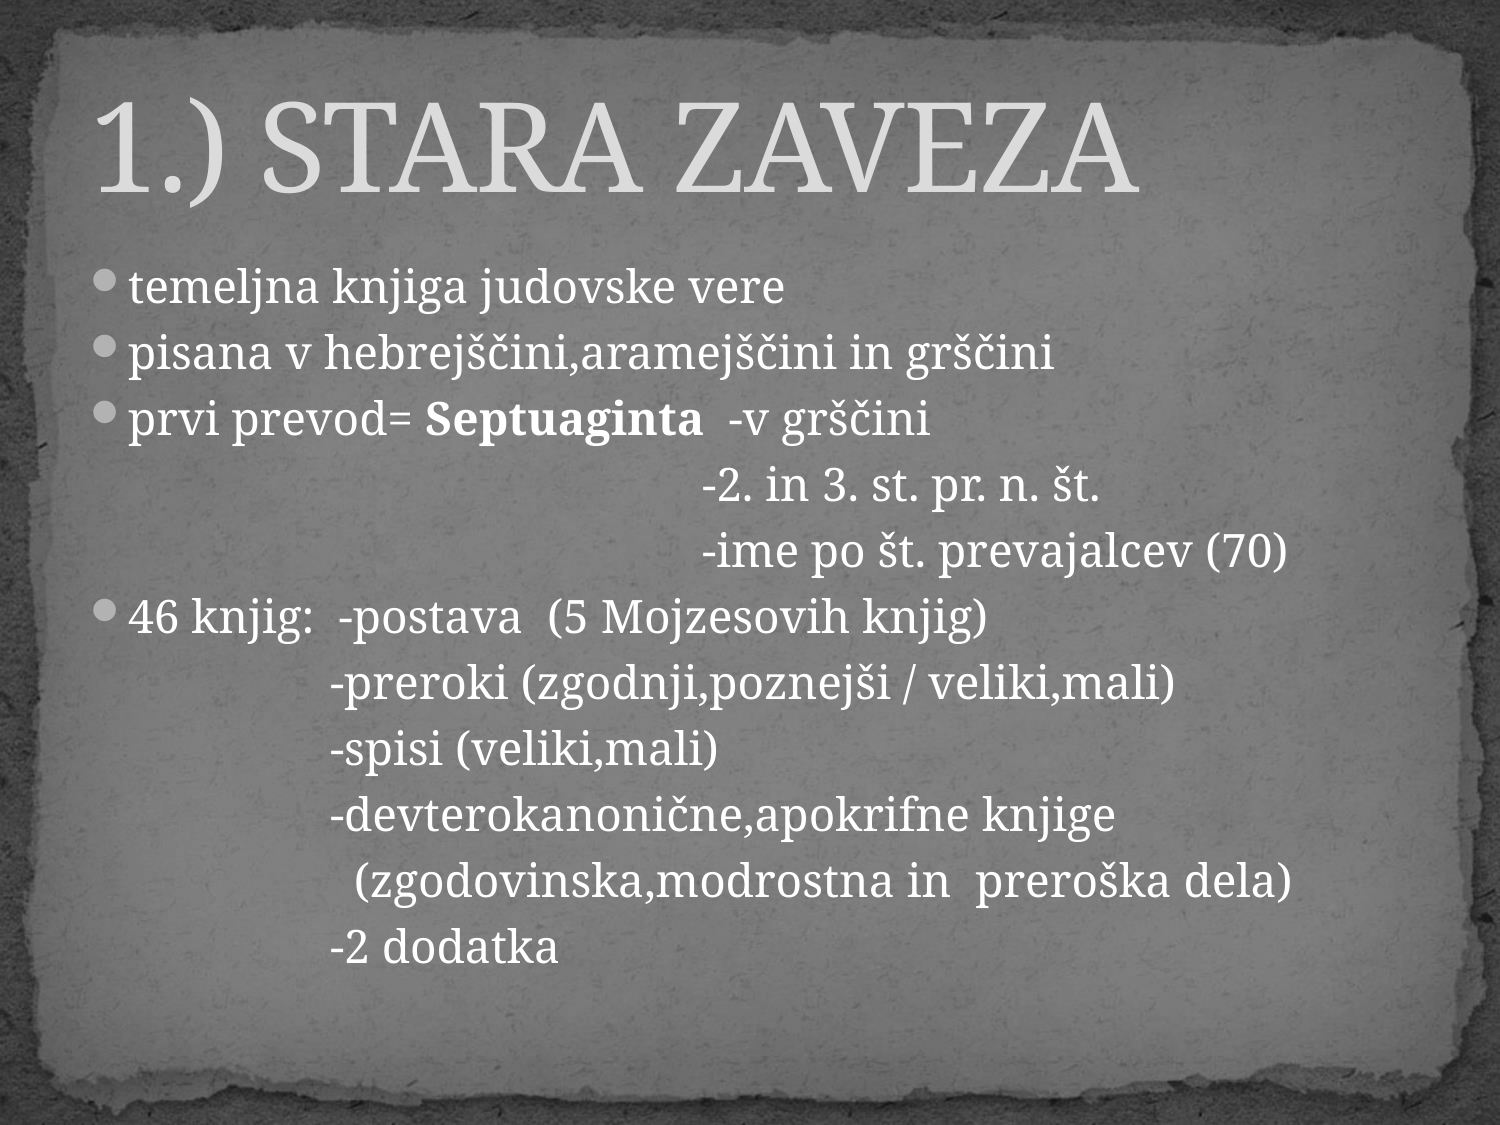

1.) STARA ZAVEZA
# temeljna knjiga judovske vere
pisana v hebrejščini,aramejščini in grščini
prvi prevod= Septuaginta -v grščini
 -2. in 3. st. pr. n. št.
 -ime po št. prevajalcev (70)
46 knjig: -postava (5 Mojzesovih knjig)
 -preroki (zgodnji,poznejši / veliki,mali)
 -spisi (veliki,mali)
 -devterokanonične,apokrifne knjige
 (zgodovinska,modrostna in preroška dela)
 -2 dodatka